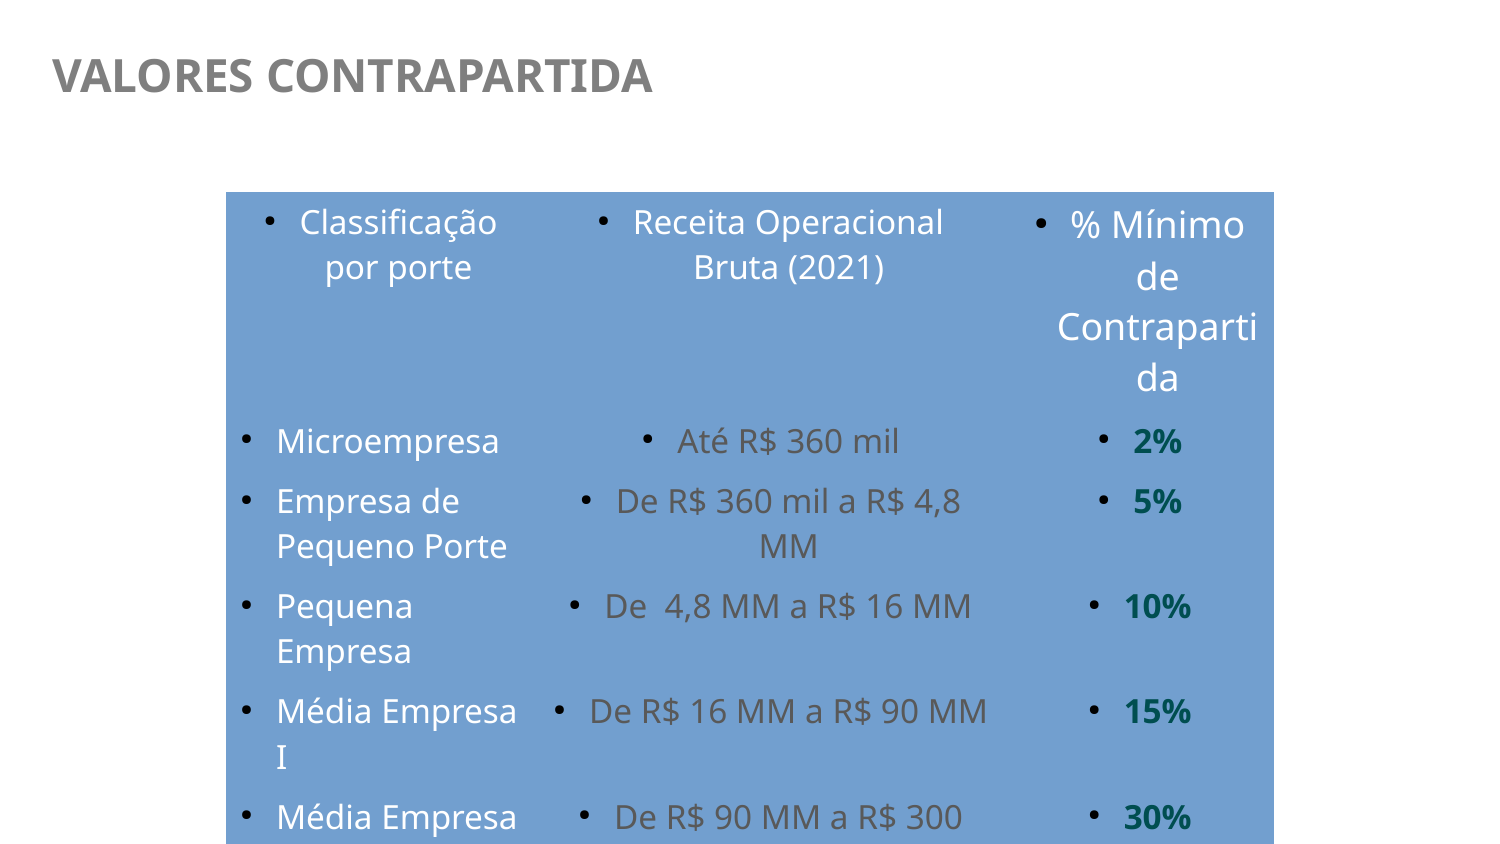

VALORES CONTRAPARTIDA
| Classificação por porte | Receita Operacional Bruta (2021) | % Mínimo de Contrapartida |
| --- | --- | --- |
| Microempresa | Até R$ 360 mil | 2% |
| Empresa de Pequeno Porte | De R$ 360 mil a R$ 4,8 MM | 5% |
| Pequena Empresa | De 4,8 MM a R$ 16 MM | 10% |
| Média Empresa I | De R$ 16 MM a R$ 90 MM | 15% |
| Média Empresa II | De R$ 90 MM a R$ 300 MM | 30% |
| Grande Empresa | Acima de R$ 300 MM | 50% |